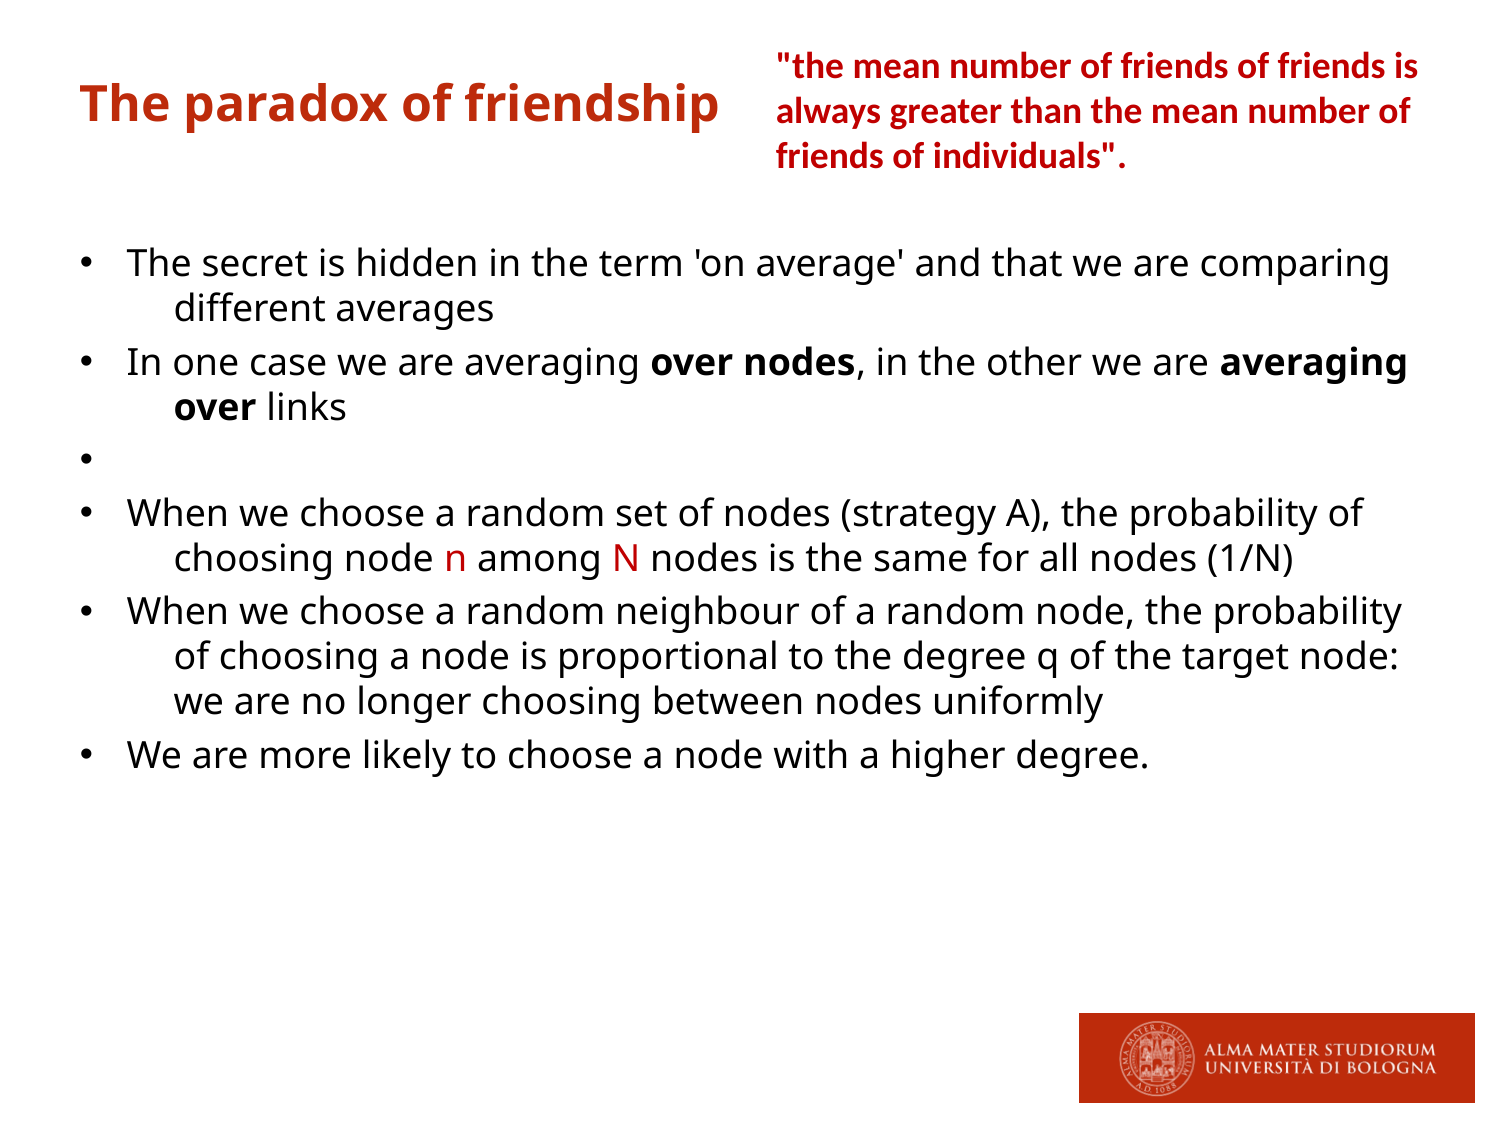

"the mean number of friends of friends is always greater than the mean number of friends of individuals".
# The paradox of friendship
The secret is hidden in the term 'on average' and that we are comparing different averages
In one case we are averaging over nodes, in the other we are averaging over links
When we choose a random set of nodes (strategy A), the probability of choosing node n among N nodes is the same for all nodes (1/N)
When we choose a random neighbour of a random node, the probability of choosing a node is proportional to the degree q of the target node: we are no longer choosing between nodes uniformly
We are more likely to choose a node with a higher degree.